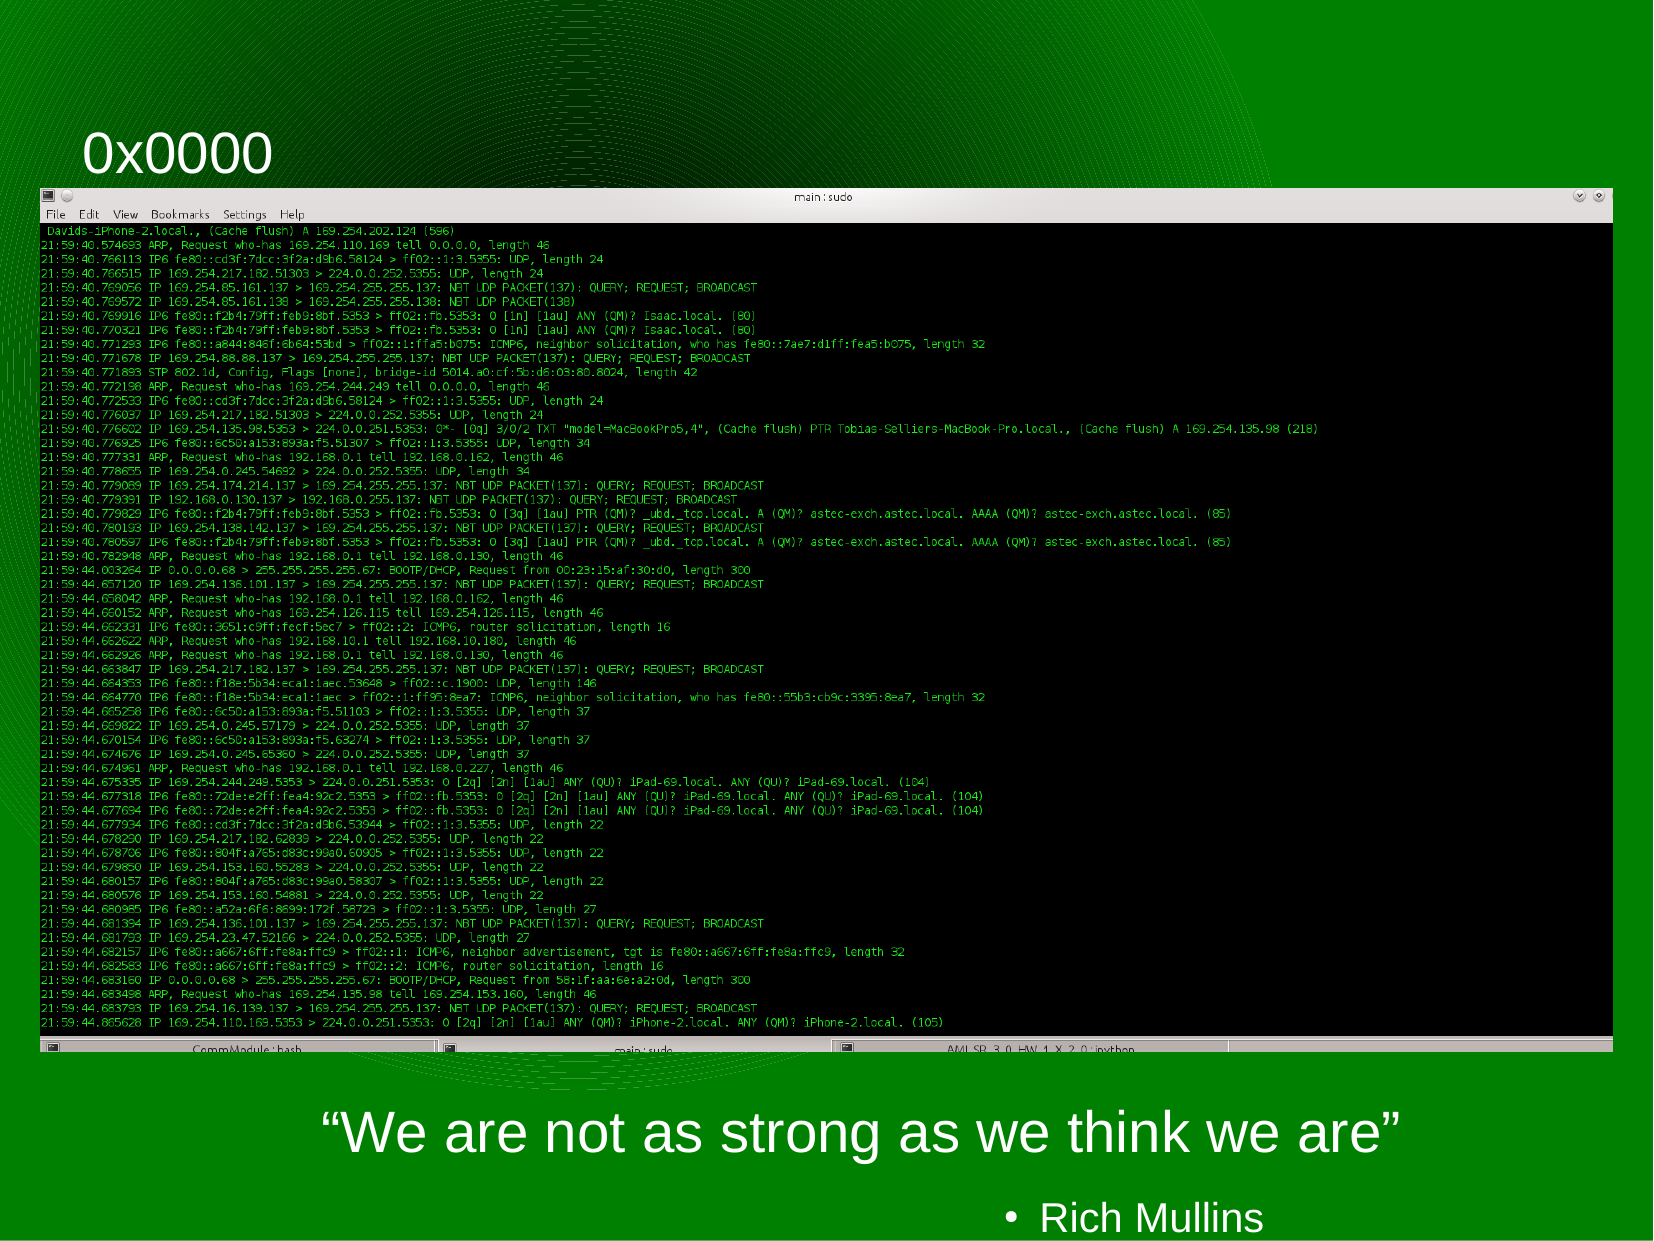

# 0x0000
“We are not as strong as we think we are”
Rich Mullins